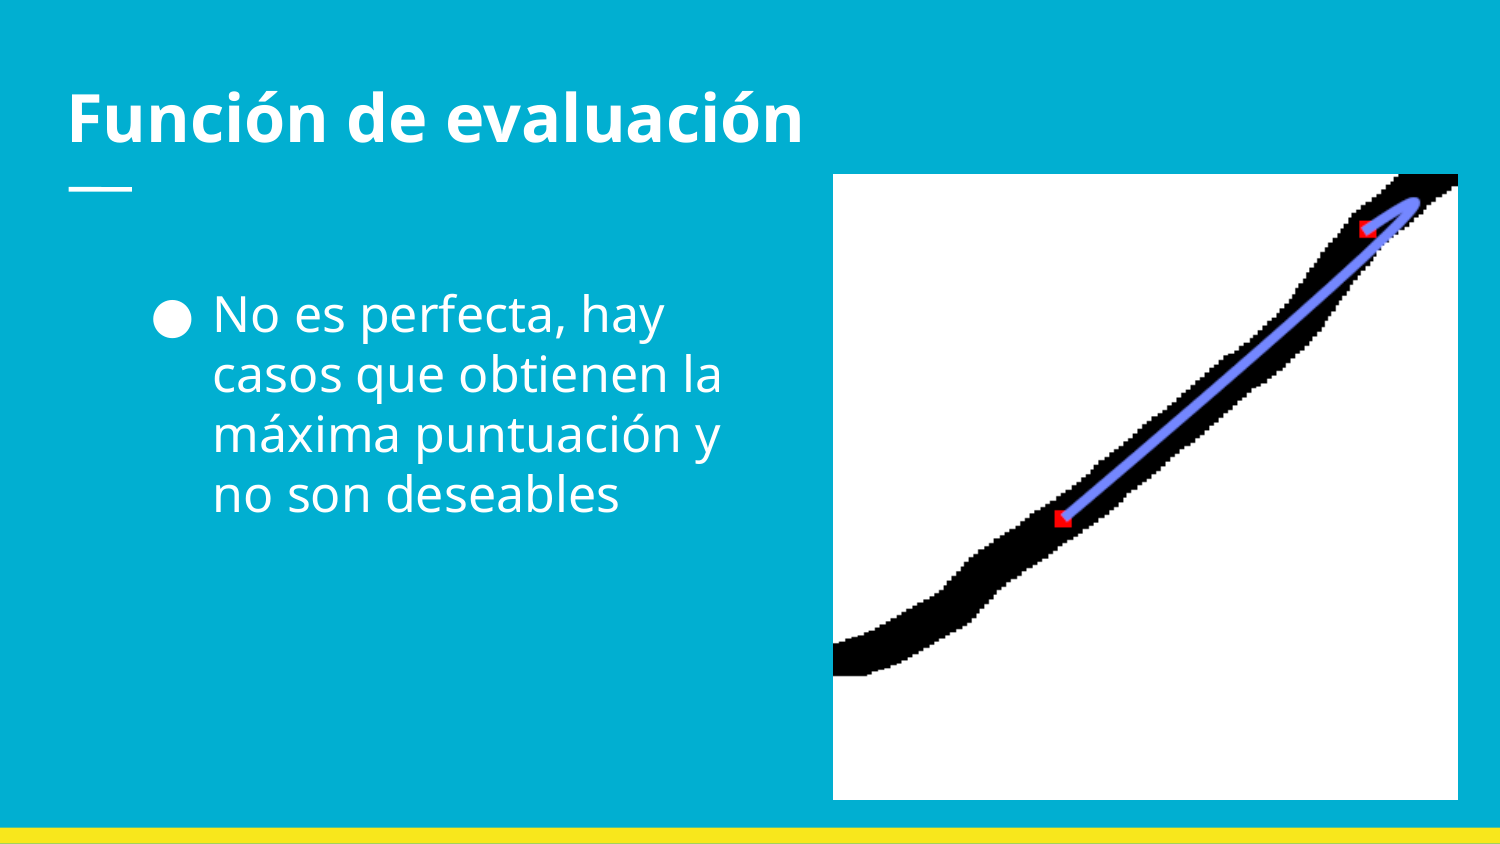

# Función de evaluación
No es perfecta, hay casos que obtienen la máxima puntuación y no son deseables